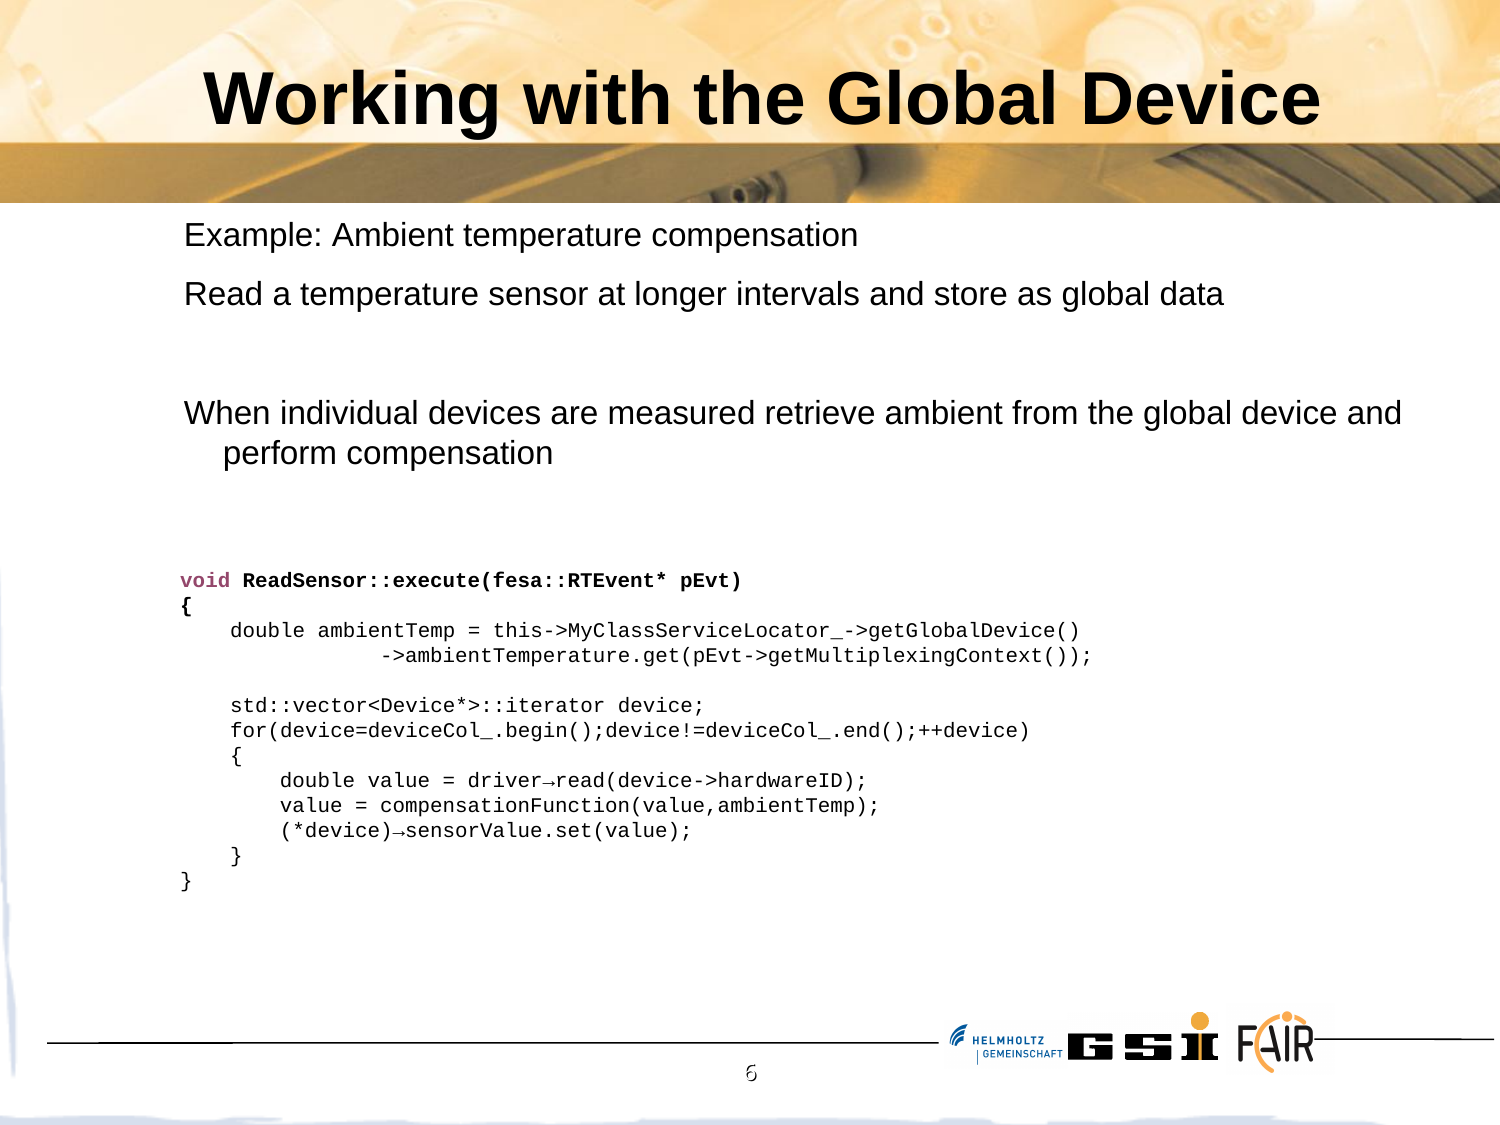

Working with the Global Device
# Example: Ambient temperature compensation
Read a temperature sensor at longer intervals and store as global data
When individual devices are measured retrieve ambient from the global device and perform compensation
void ReadSensor::execute(fesa::RTEvent* pEvt)
{
 double ambientTemp = this->MyClassServiceLocator_->getGlobalDevice()
 ->ambientTemperature.get(pEvt->getMultiplexingContext());
 std::vector<Device*>::iterator device;
 for(device=deviceCol_.begin();device!=deviceCol_.end();++device)
 {
 double value = driver→read(device->hardwareID);
 value = compensationFunction(value,ambientTemp);
 (*device)→sensorValue.set(value);
 }
}